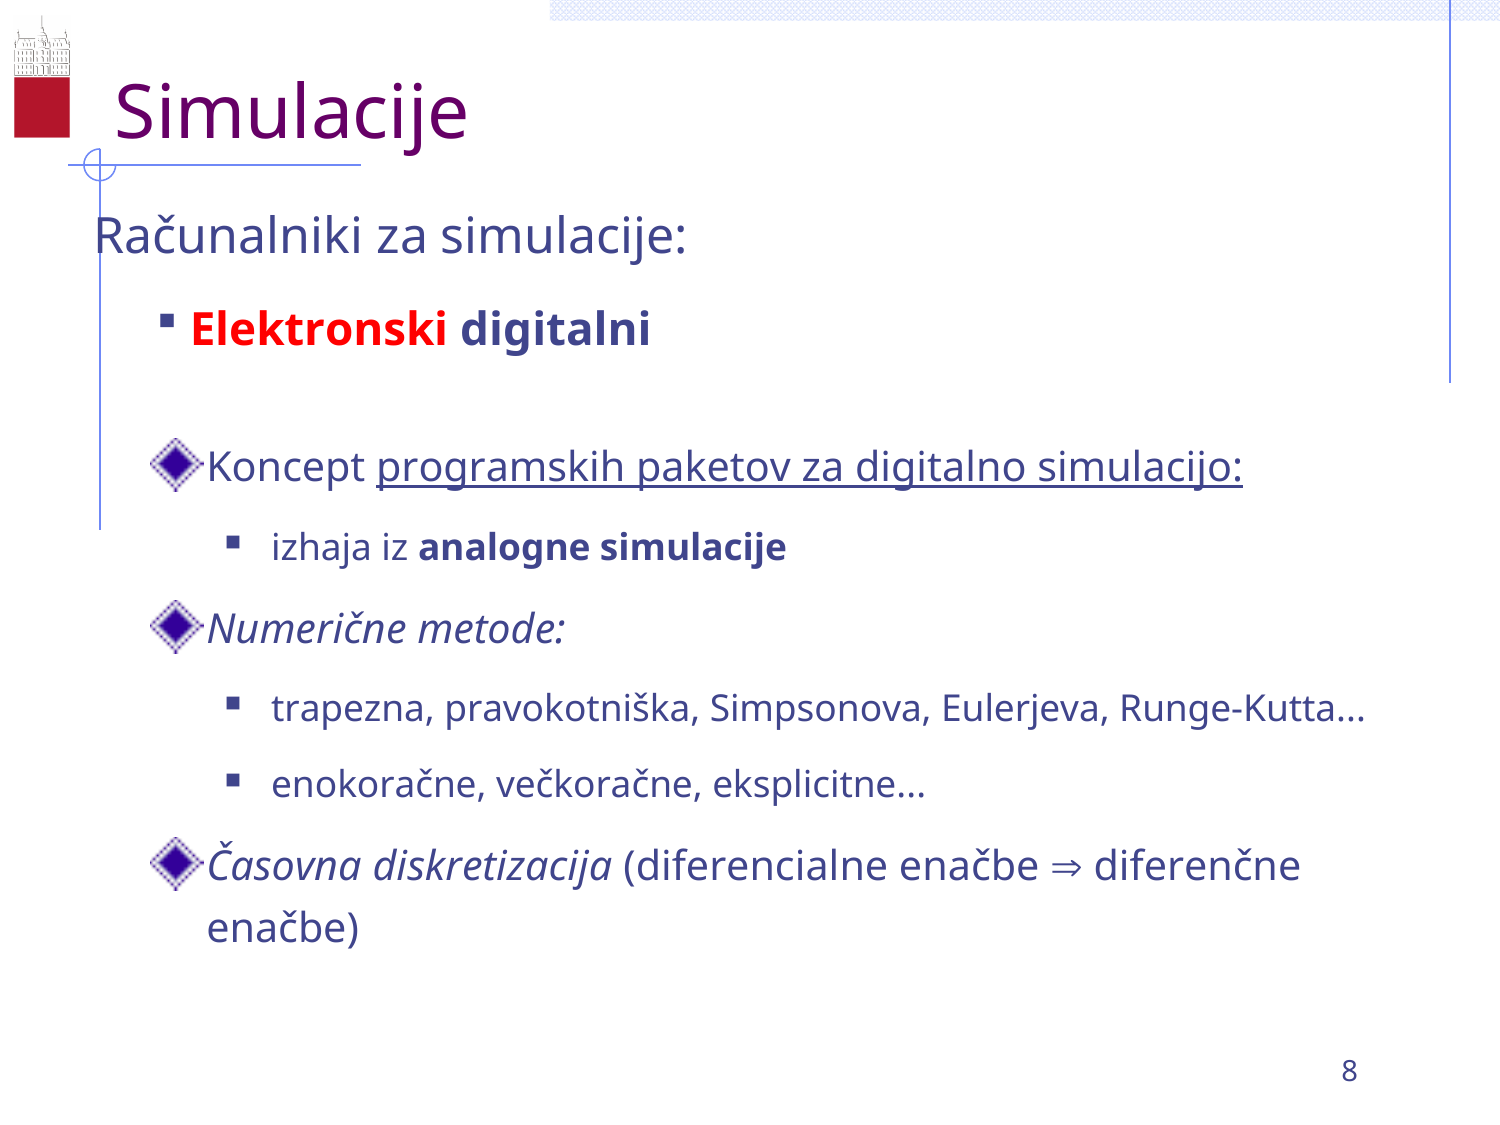

# Simulacije
Računalniki za simulacije:
 Elektronski digitalni
Koncept programskih paketov za digitalno simulacijo:
izhaja iz analogne simulacije
Numerične metode:
trapezna, pravokotniška, Simpsonova, Eulerjeva, Runge-Kutta...
enokoračne, večkoračne, eksplicitne...
Časovna diskretizacija (diferencialne enačbe  diferenčne enačbe)